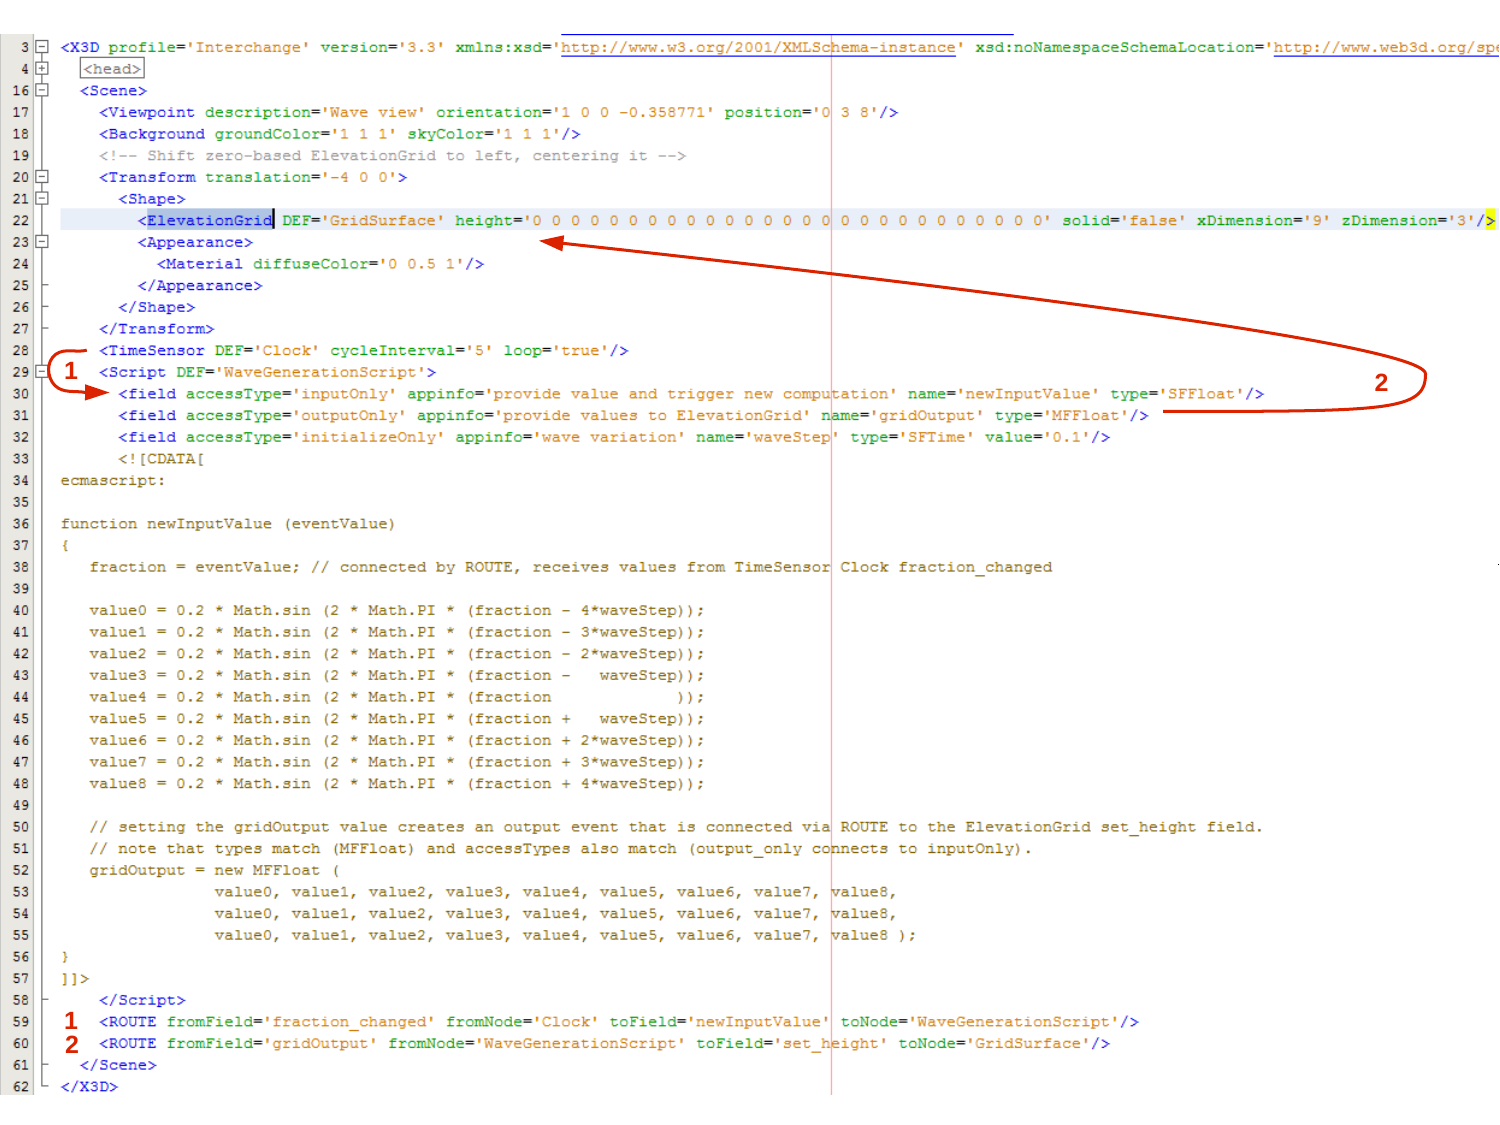

# ElevationGrid animation scene
2
1
1
2